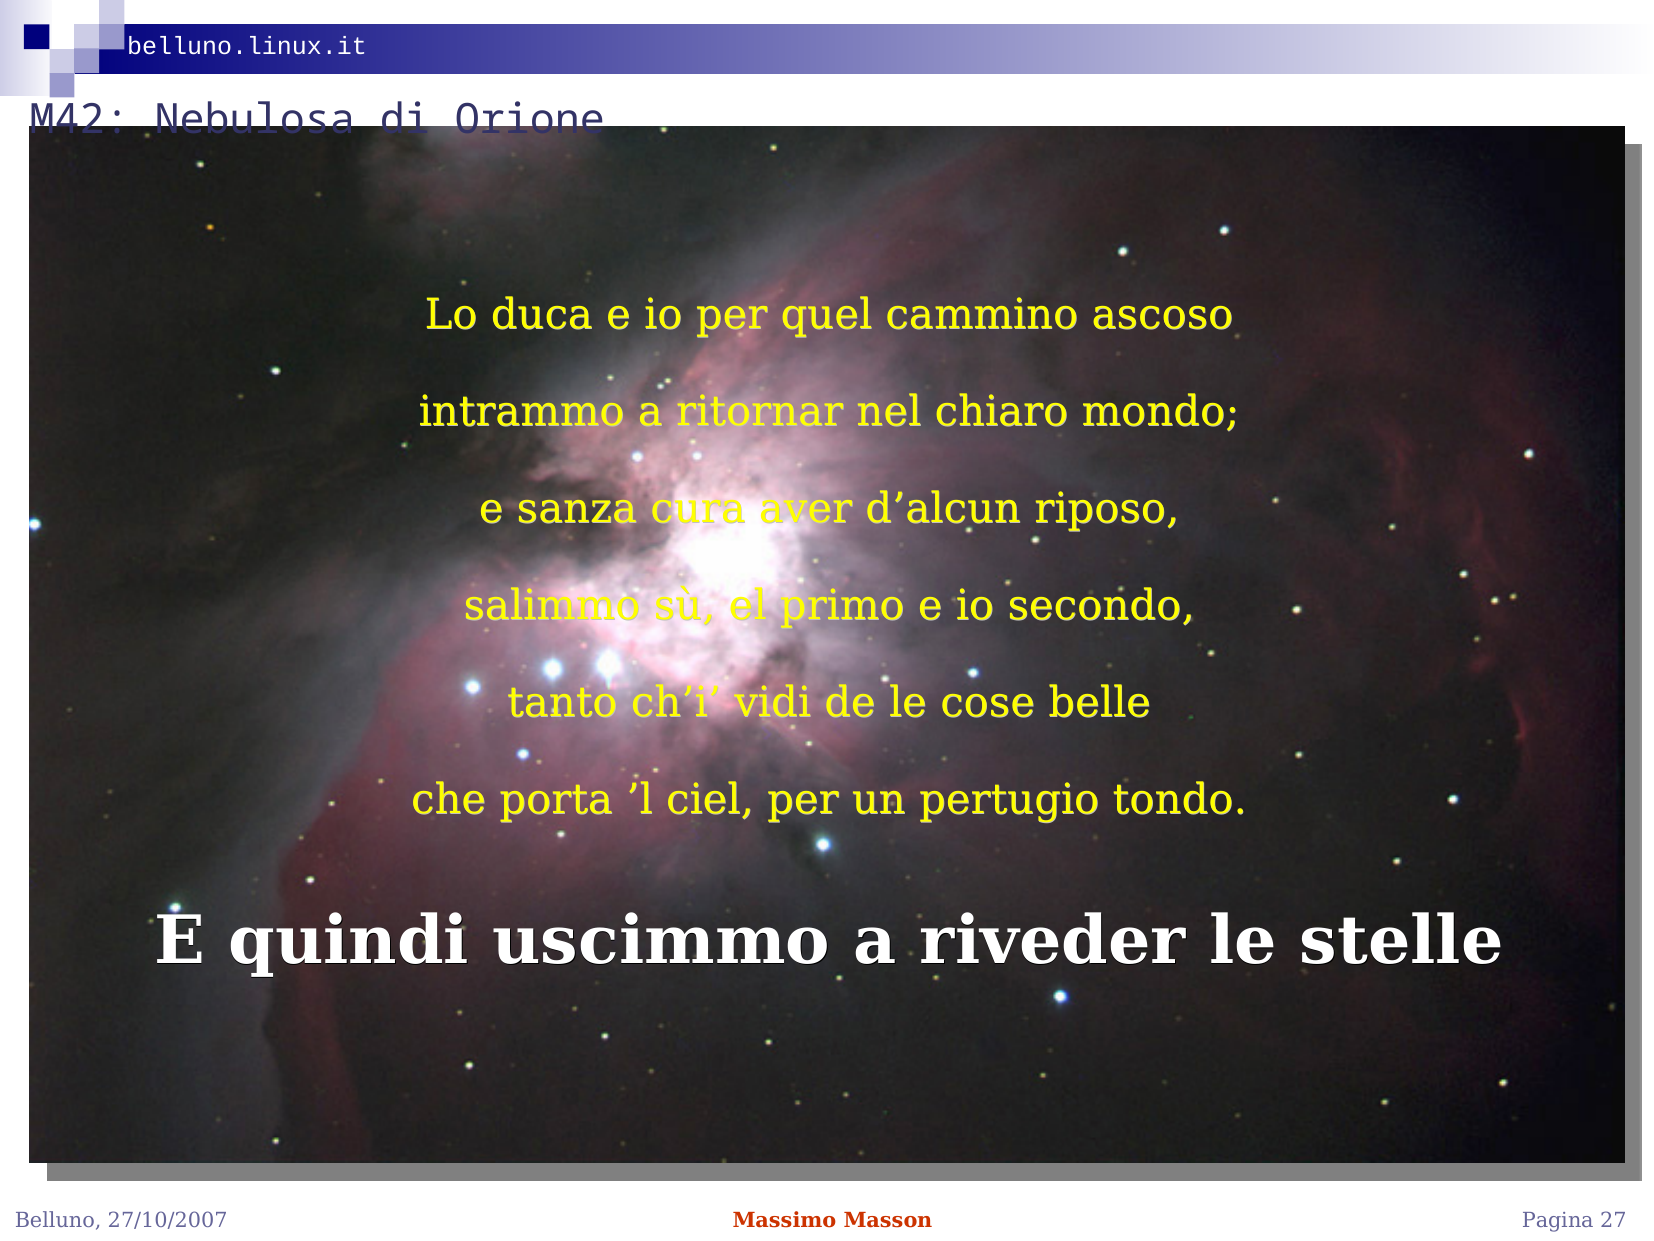

M42: Nebulosa di Orione
# Lo duca e io per quel cammino ascoso intrammo a ritornar nel chiaro mondo; e sanza cura aver d’alcun riposo, salimmo sù, el primo e io secondo, tanto ch’i’ vidi de le cose belle che porta ’l ciel, per un pertugio tondo. E quindi uscimmo a riveder le stelle